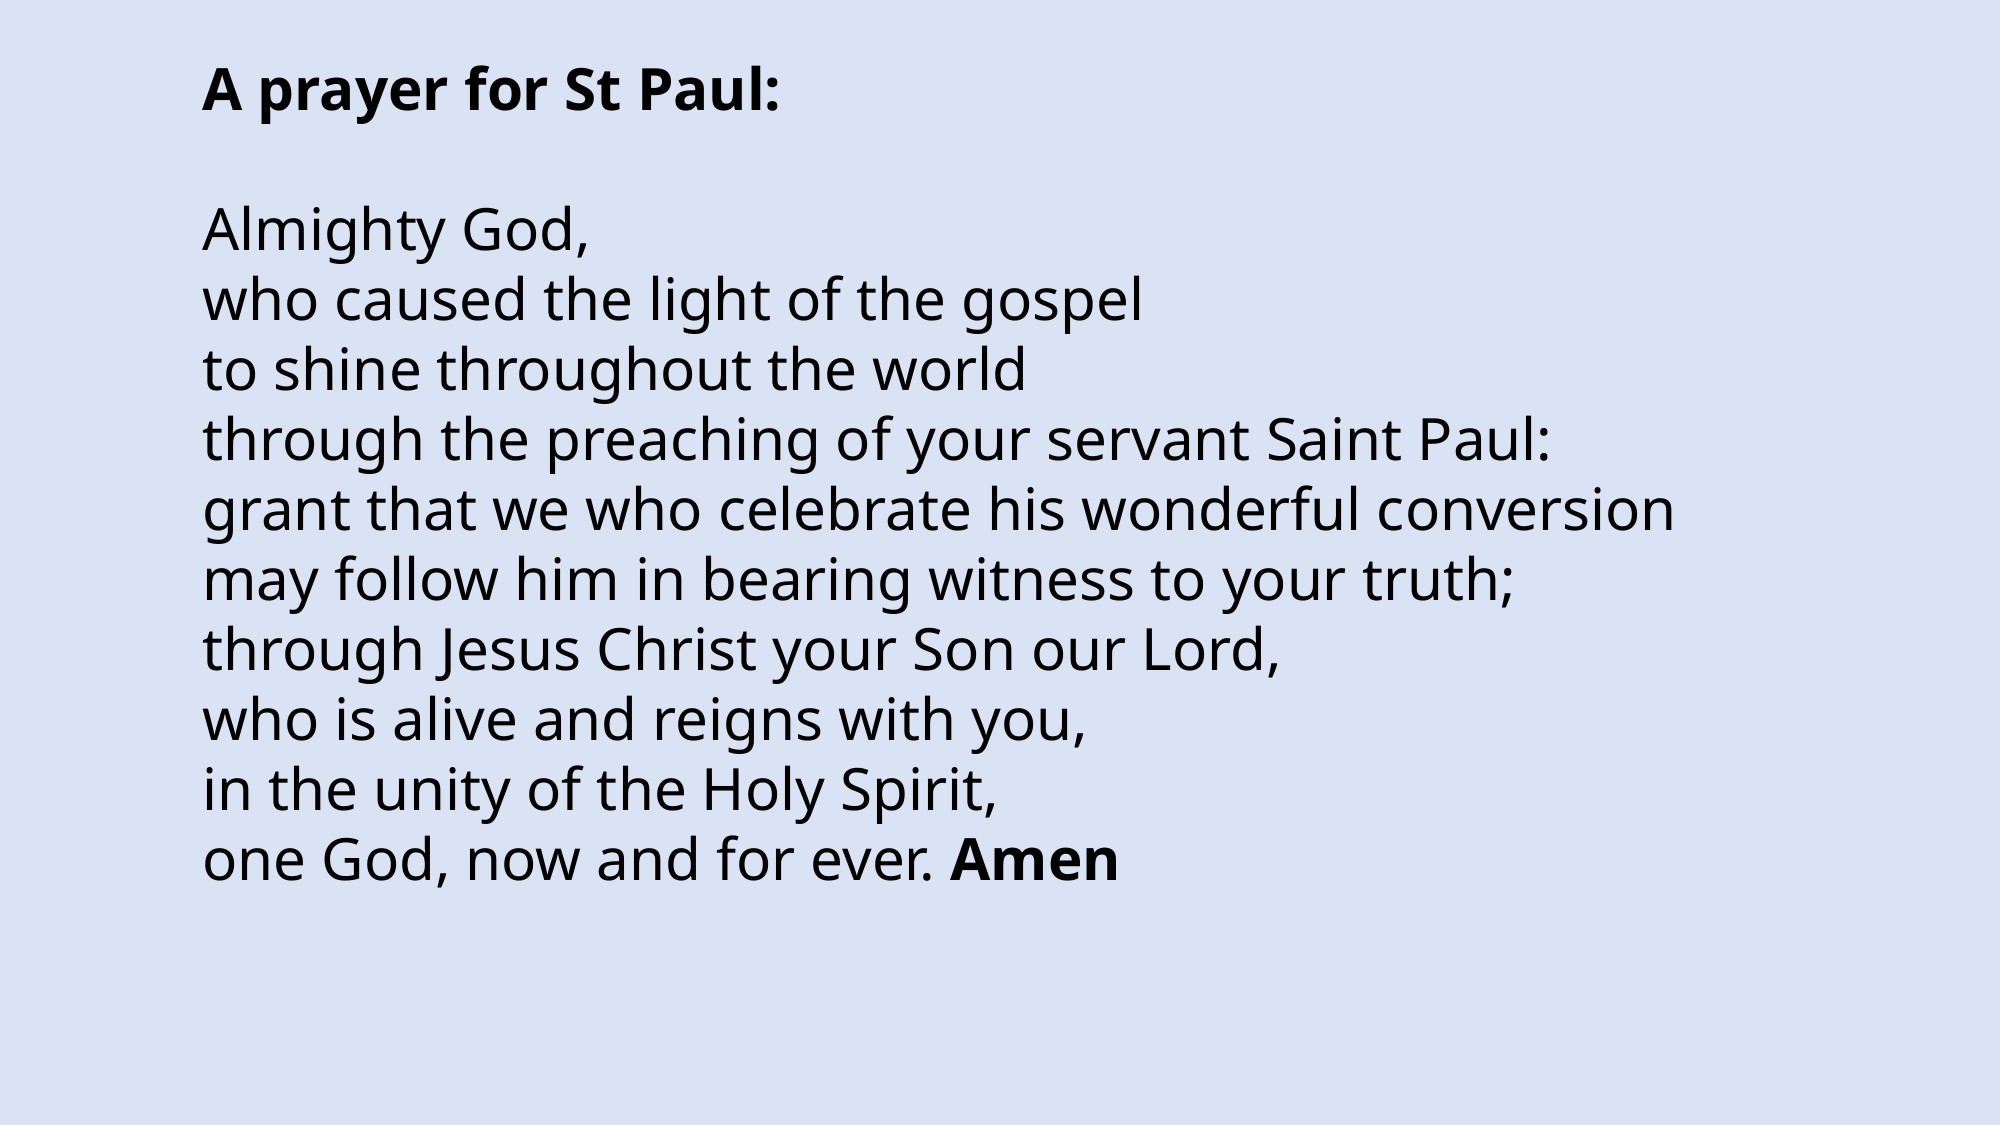

A prayer for St Paul:
Almighty God,
who caused the light of the gospel
to shine throughout the world
through the preaching of your servant Saint Paul:
grant that we who celebrate his wonderful conversion
may follow him in bearing witness to your truth;
through Jesus Christ your Son our Lord,
who is alive and reigns with you,
in the unity of the Holy Spirit,
one God, now and for ever. Amen